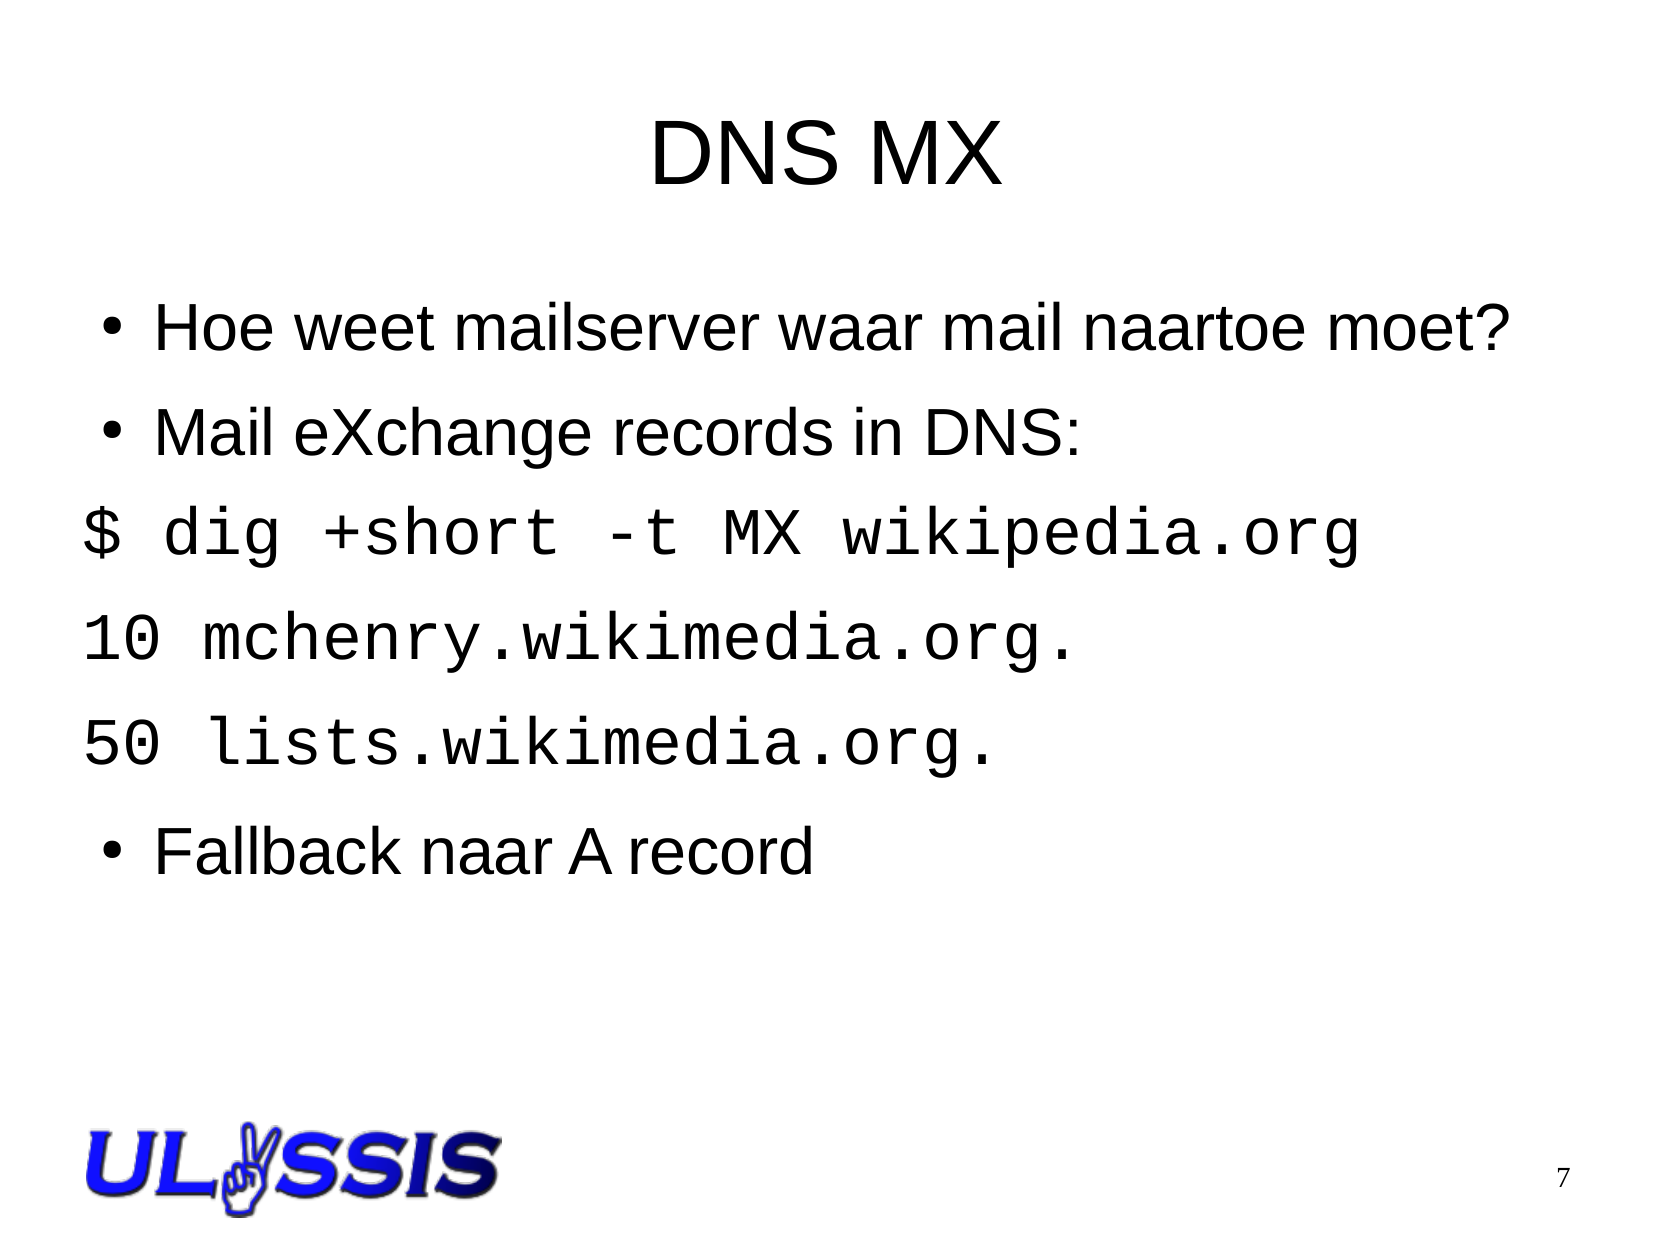

# DNS MX
Hoe weet mailserver waar mail naartoe moet?
Mail eXchange records in DNS:
$ dig +short -t MX wikipedia.org
10 mchenry.wikimedia.org.
50 lists.wikimedia.org.
Fallback naar A record
7